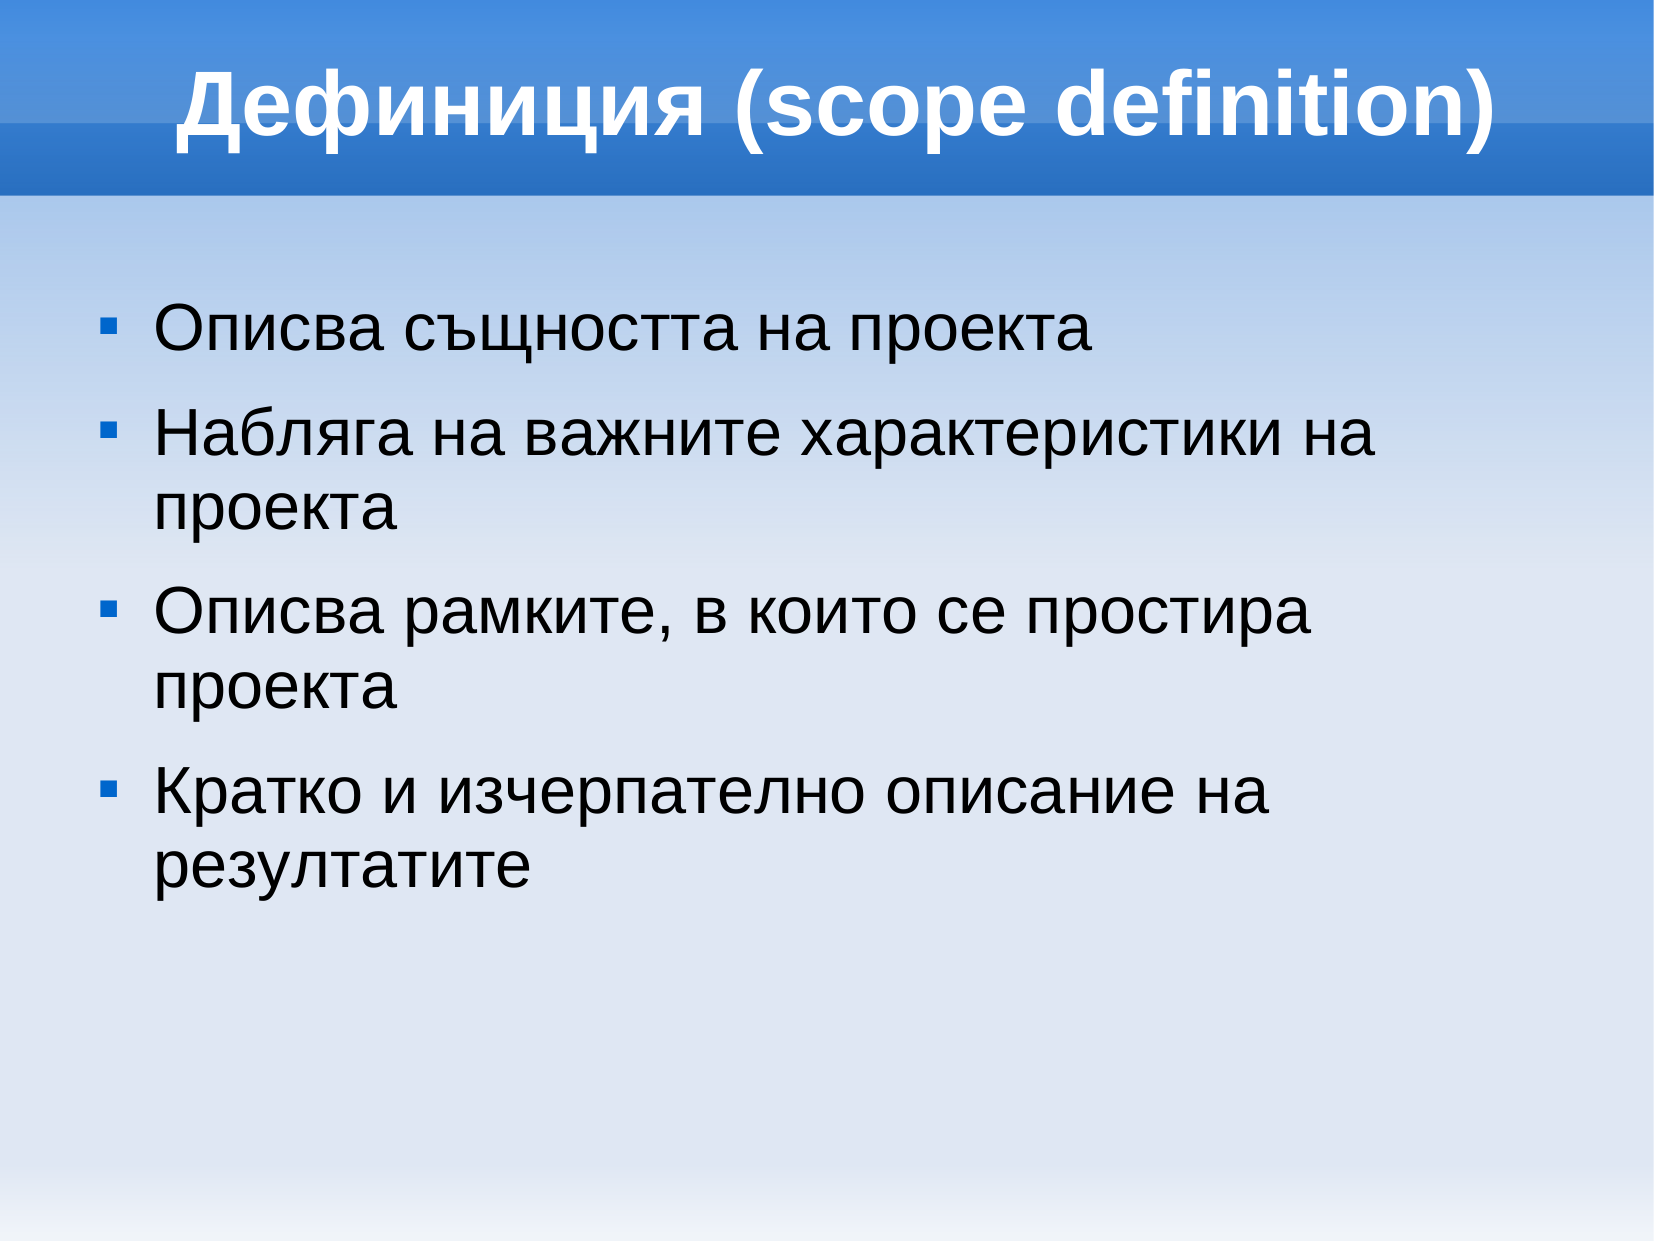

# Дефиниция (scope definition)
Описва същността на проекта
Набляга на важните характеристики на проекта
Описва рамките, в които се простира проекта
Кратко и изчерпателно описание на резултатите